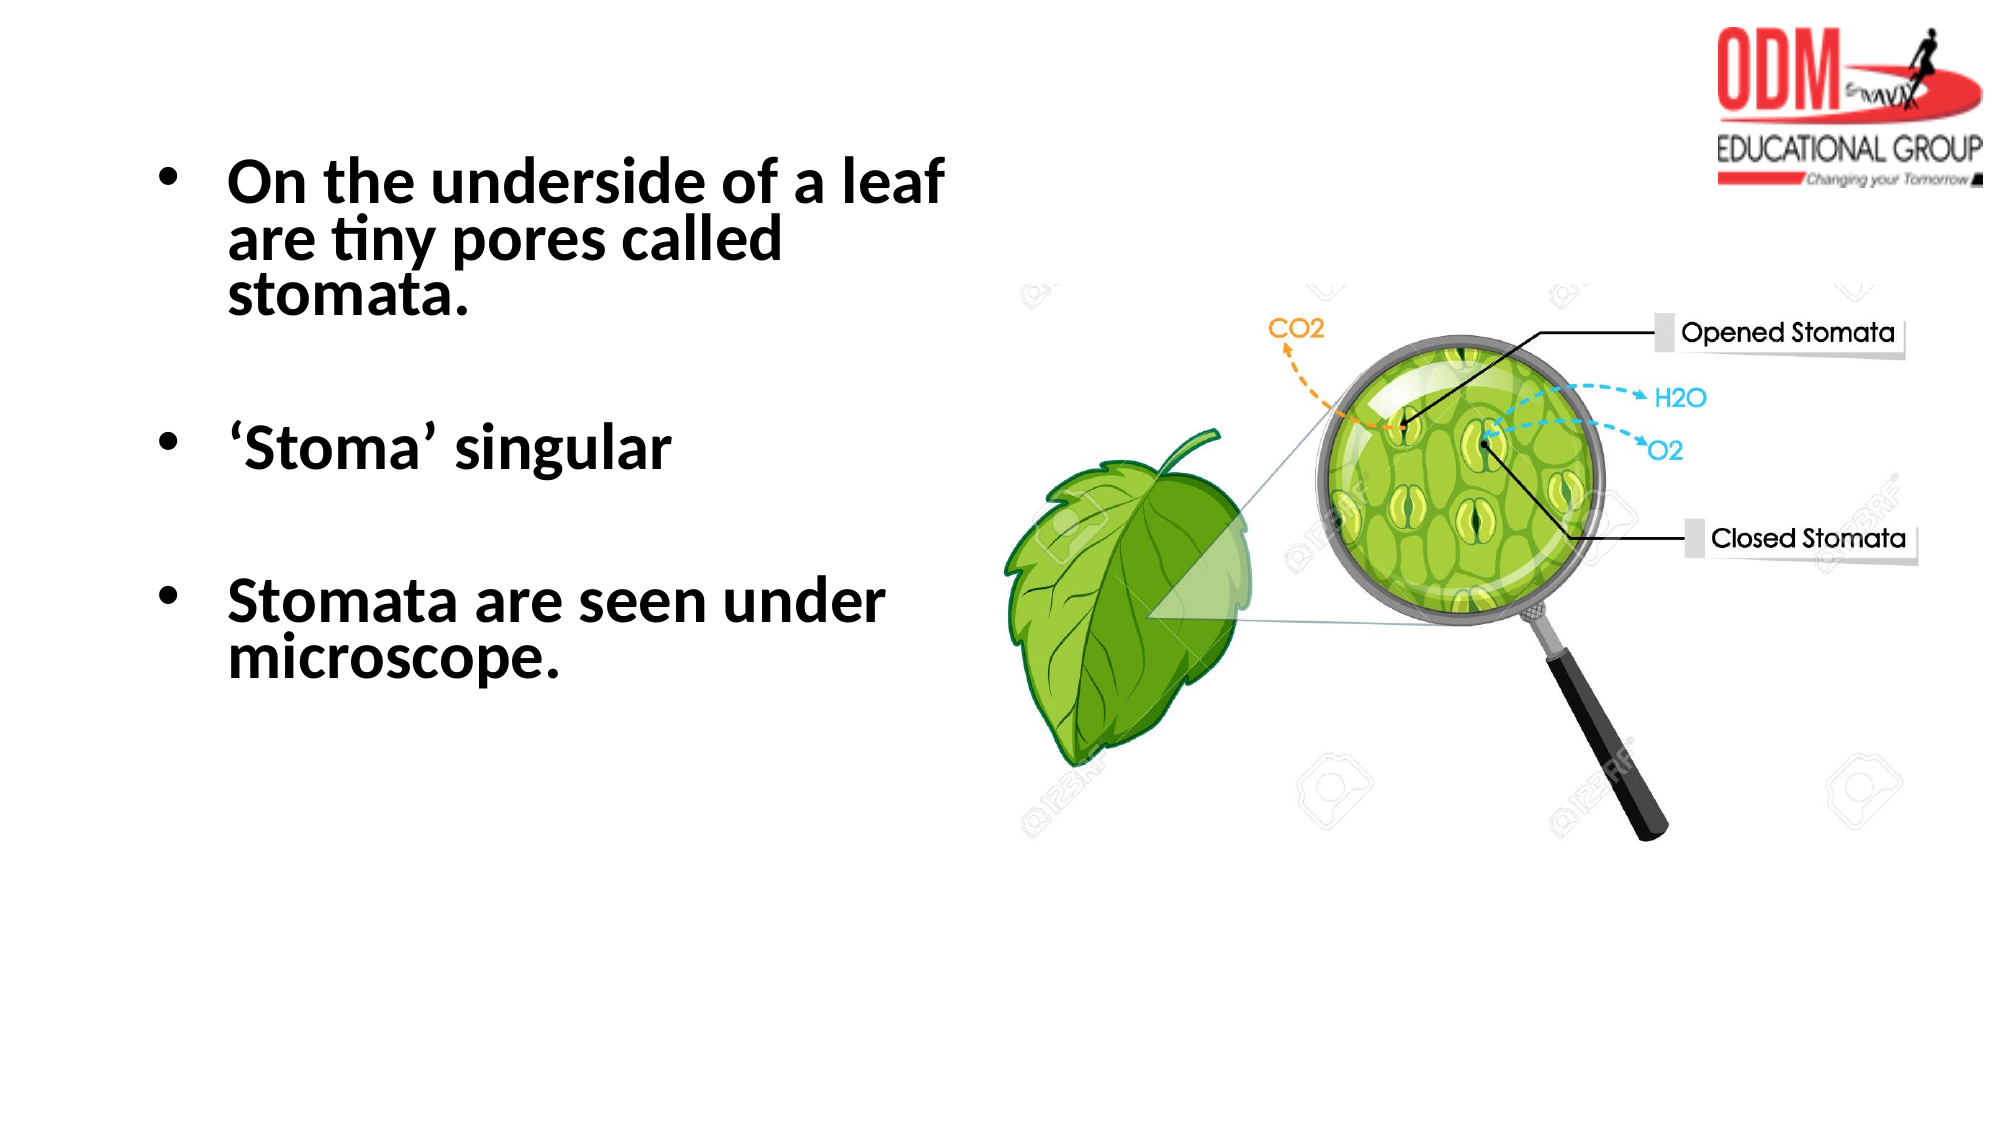

# On the underside of a leaf are tiny pores called stomata.
‘Stoma’ singular
Stomata are seen under microscope.